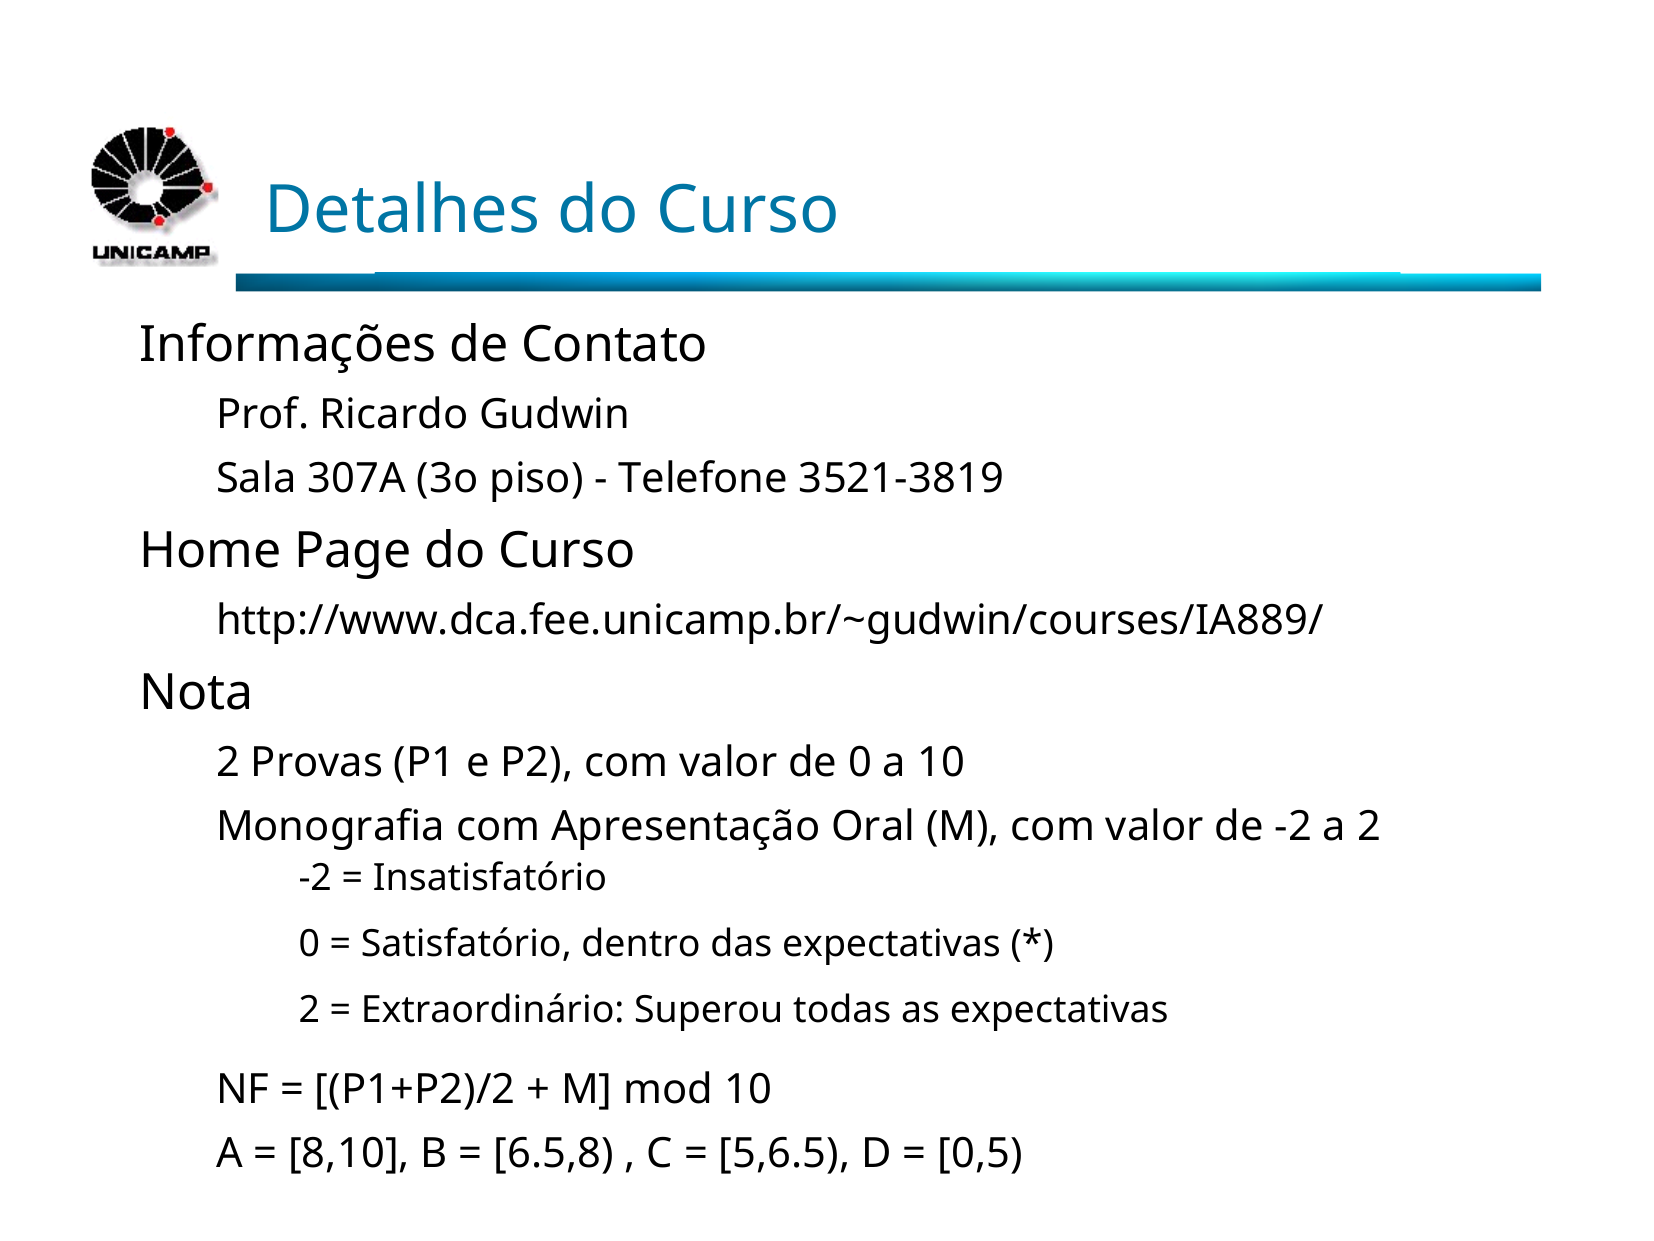

# Detalhes do Curso
Informações de Contato
Prof. Ricardo Gudwin
Sala 307A (3o piso) - Telefone 3521-3819
Home Page do Curso
http://www.dca.fee.unicamp.br/~gudwin/courses/IA889/
Nota
2 Provas (P1 e P2), com valor de 0 a 10
Monografia com Apresentação Oral (M), com valor de -2 a 2
-2 = Insatisfatório
0 = Satisfatório, dentro das expectativas (*)
2 = Extraordinário: Superou todas as expectativas
NF = [(P1+P2)/2 + M] mod 10
A = [8,10], B = [6.5,8) , C = [5,6.5), D = [0,5)